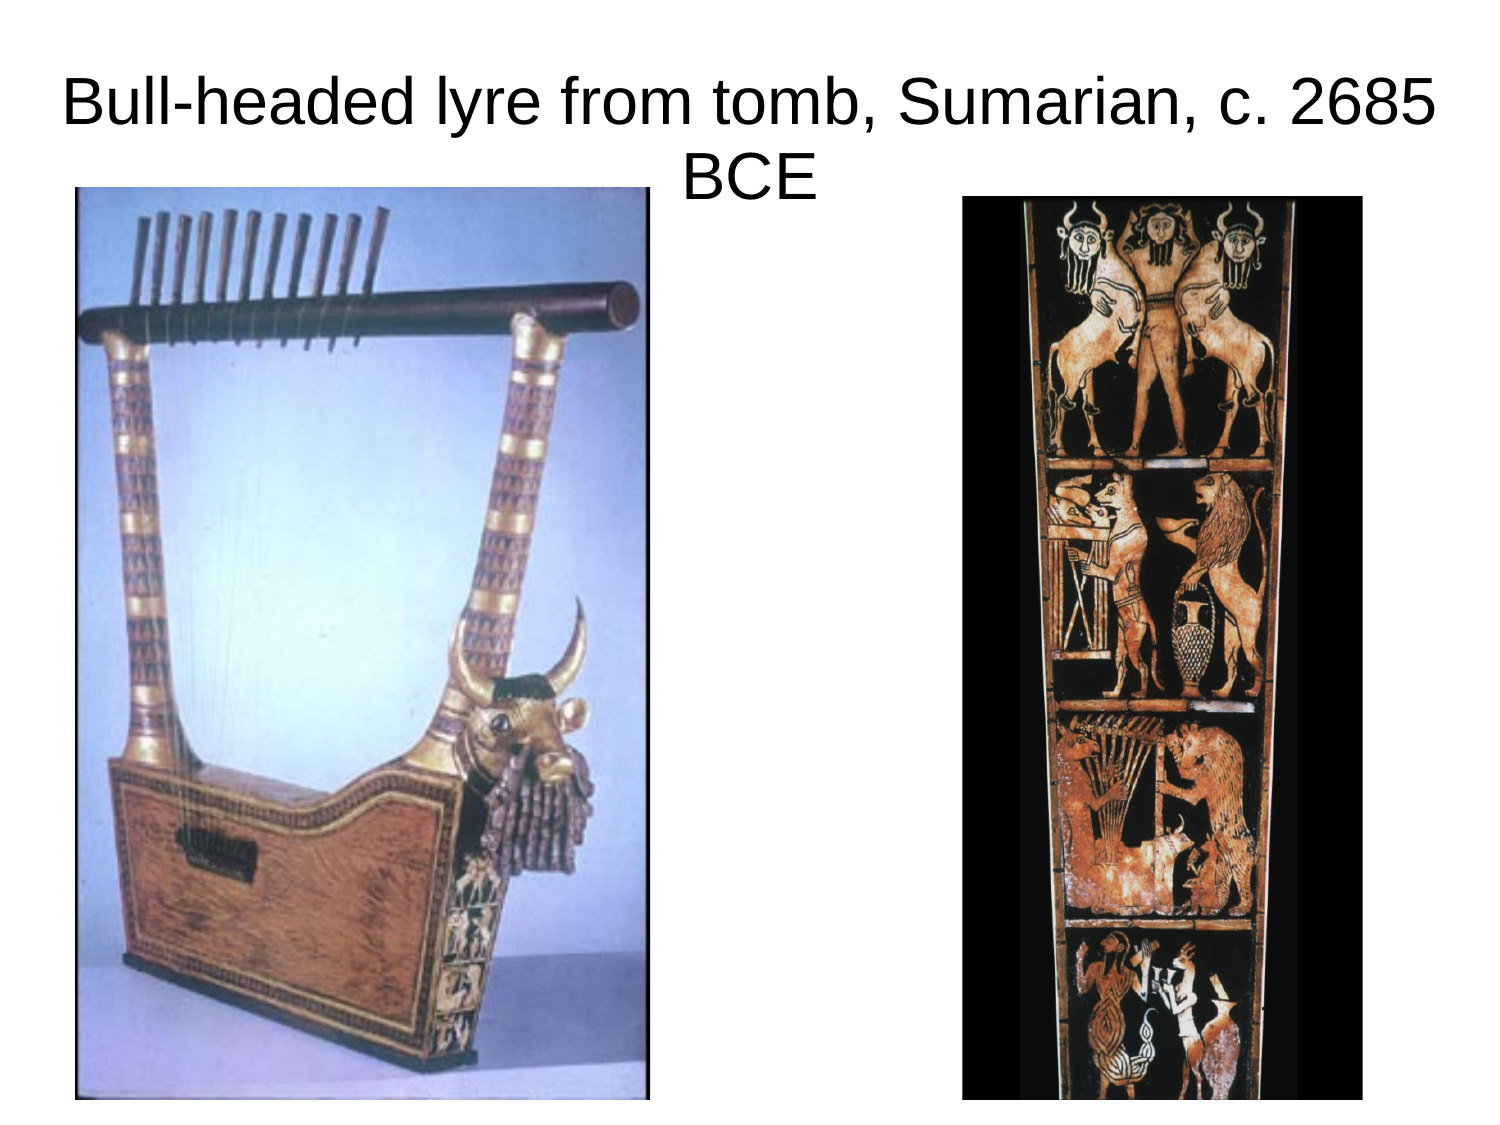

# Bull-headed lyre from tomb, Sumarian, c. 2685 BCE